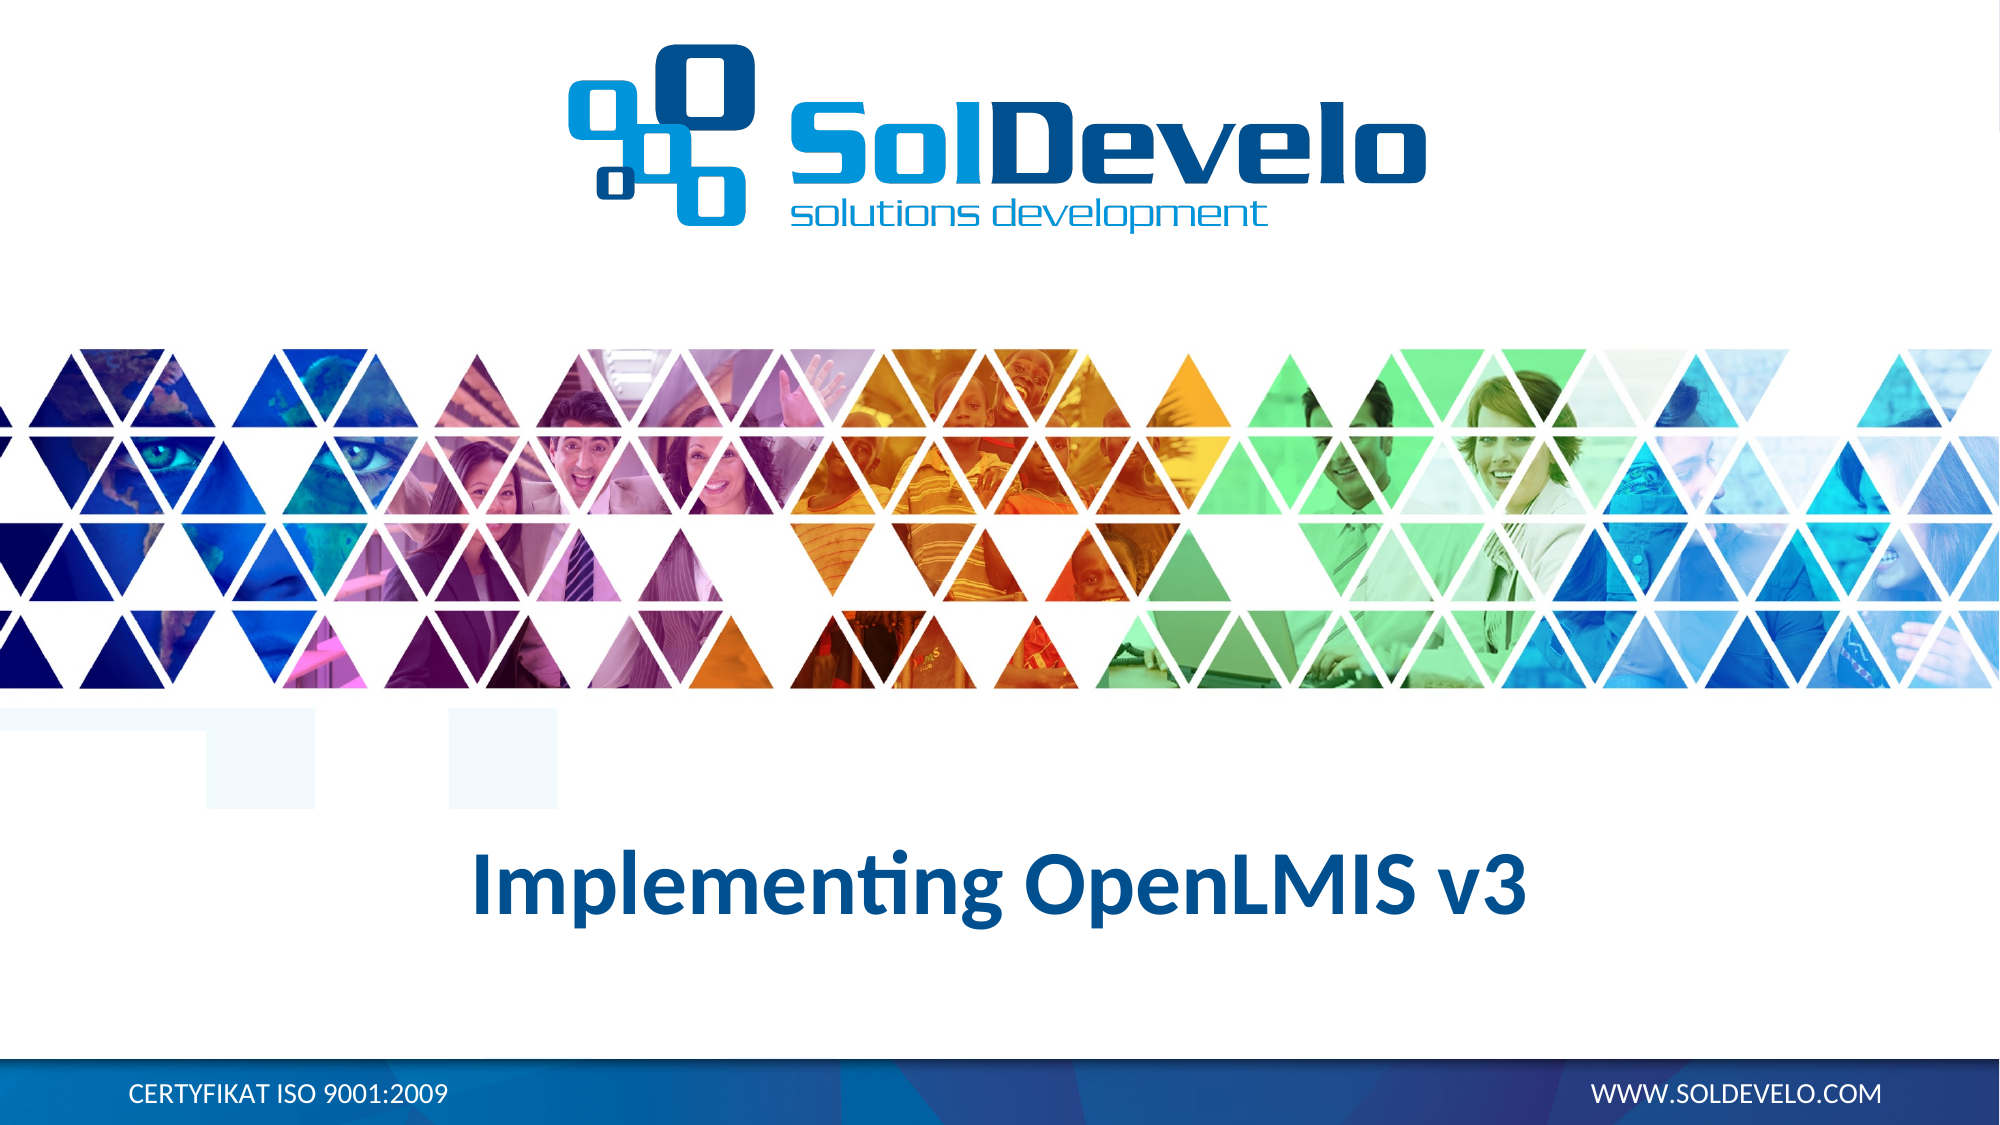

Implementing OpenLMIS v3
CERTYFIKAT ISO 9001:2009
WWW.SOLDEVELO.COM